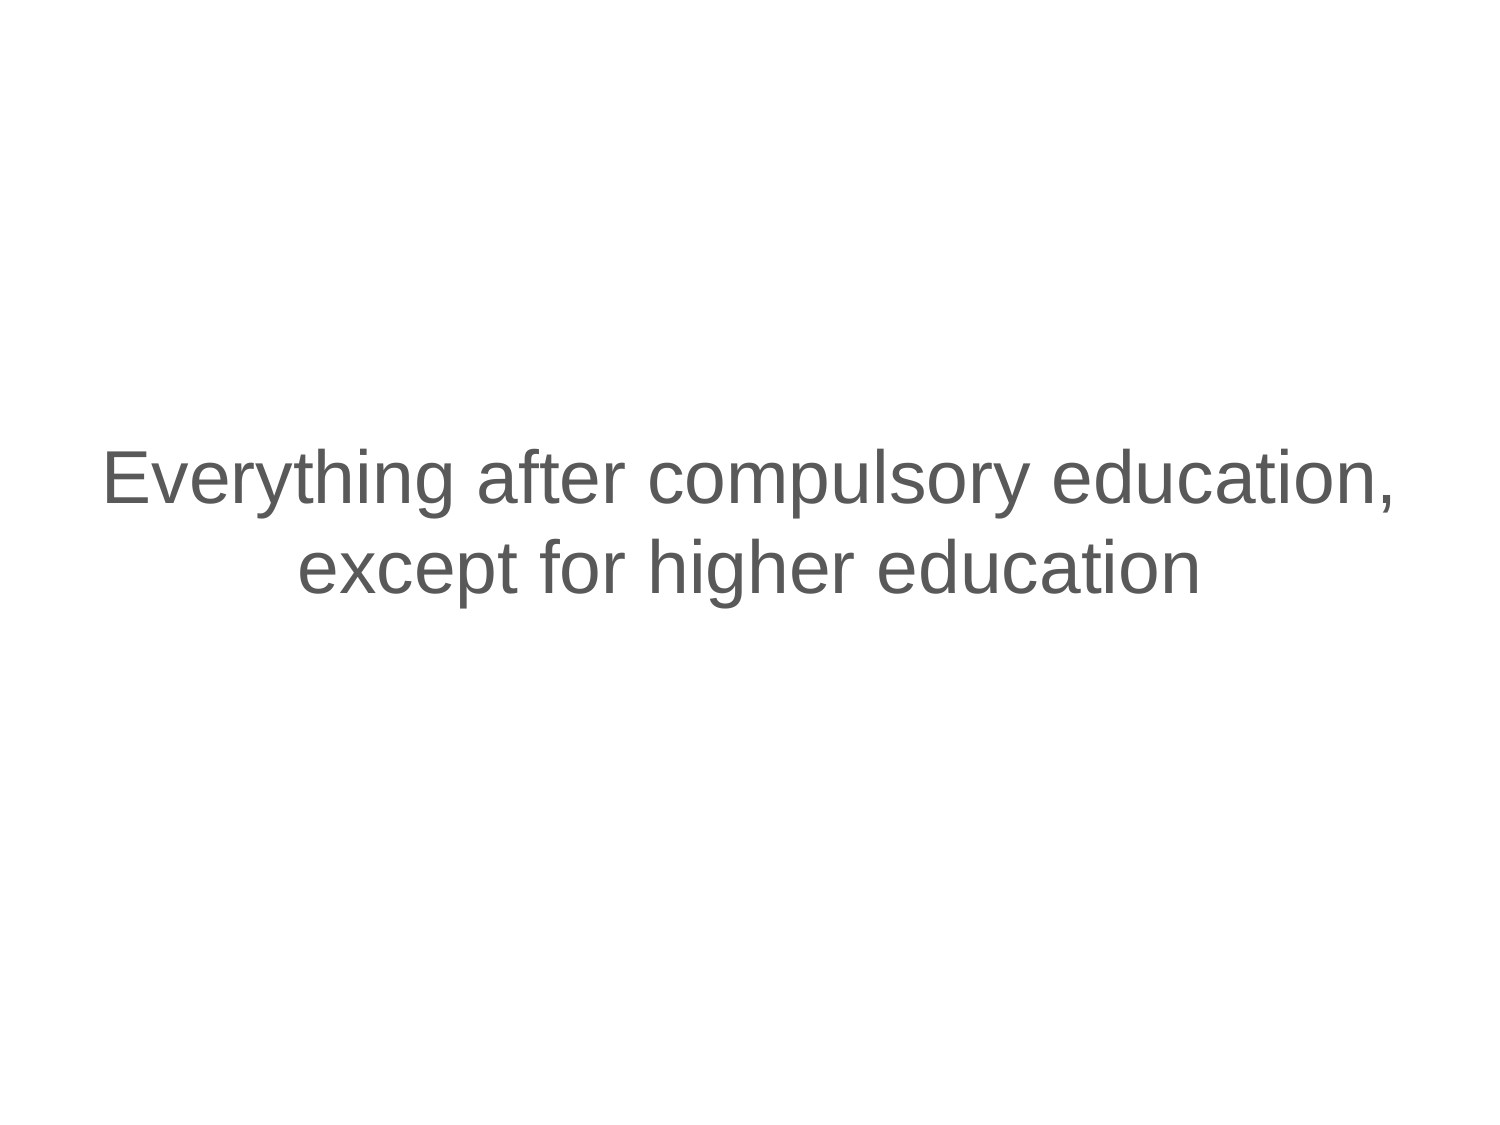

# Everything after compulsory education, except for higher education